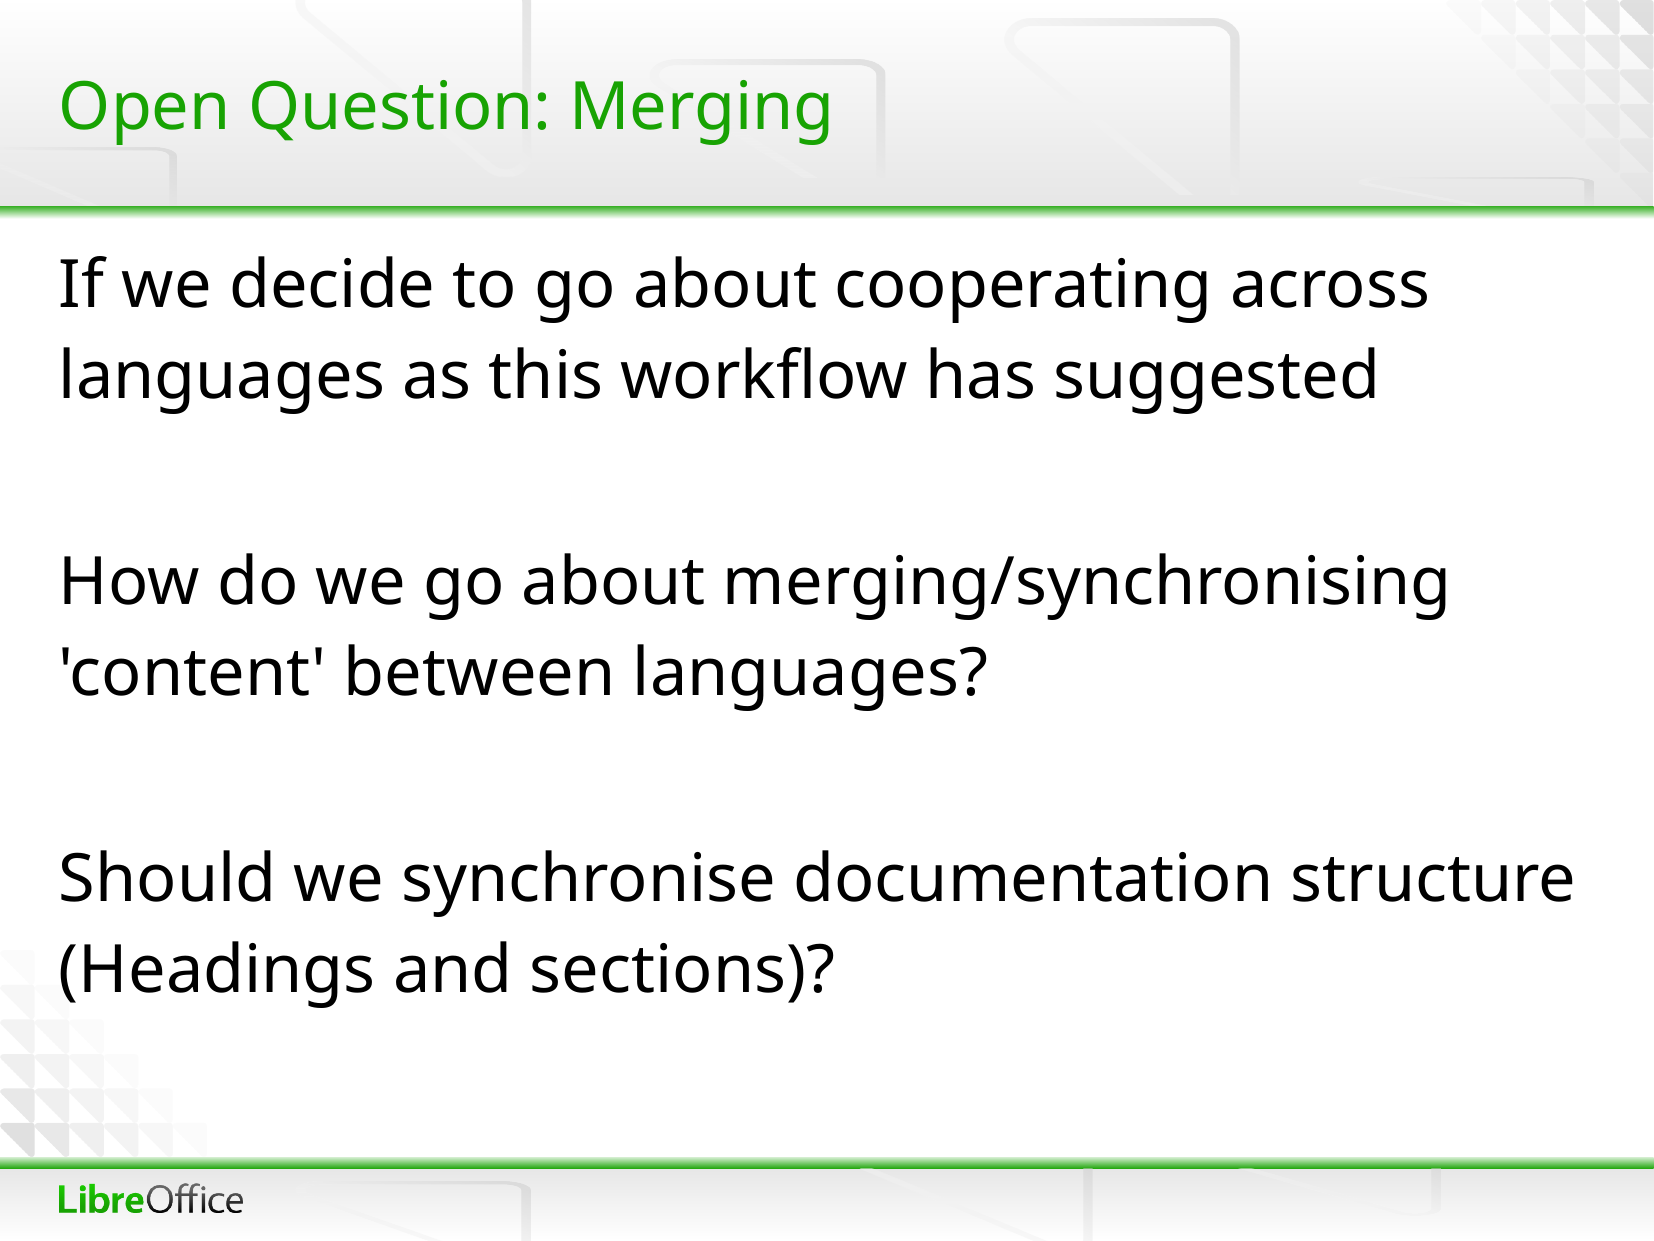

# Open Question: Merging
If we decide to go about cooperating across languages as this workflow has suggested
How do we go about merging/synchronising 'content' between languages?
Should we synchronise documentation structure (Headings and sections)?